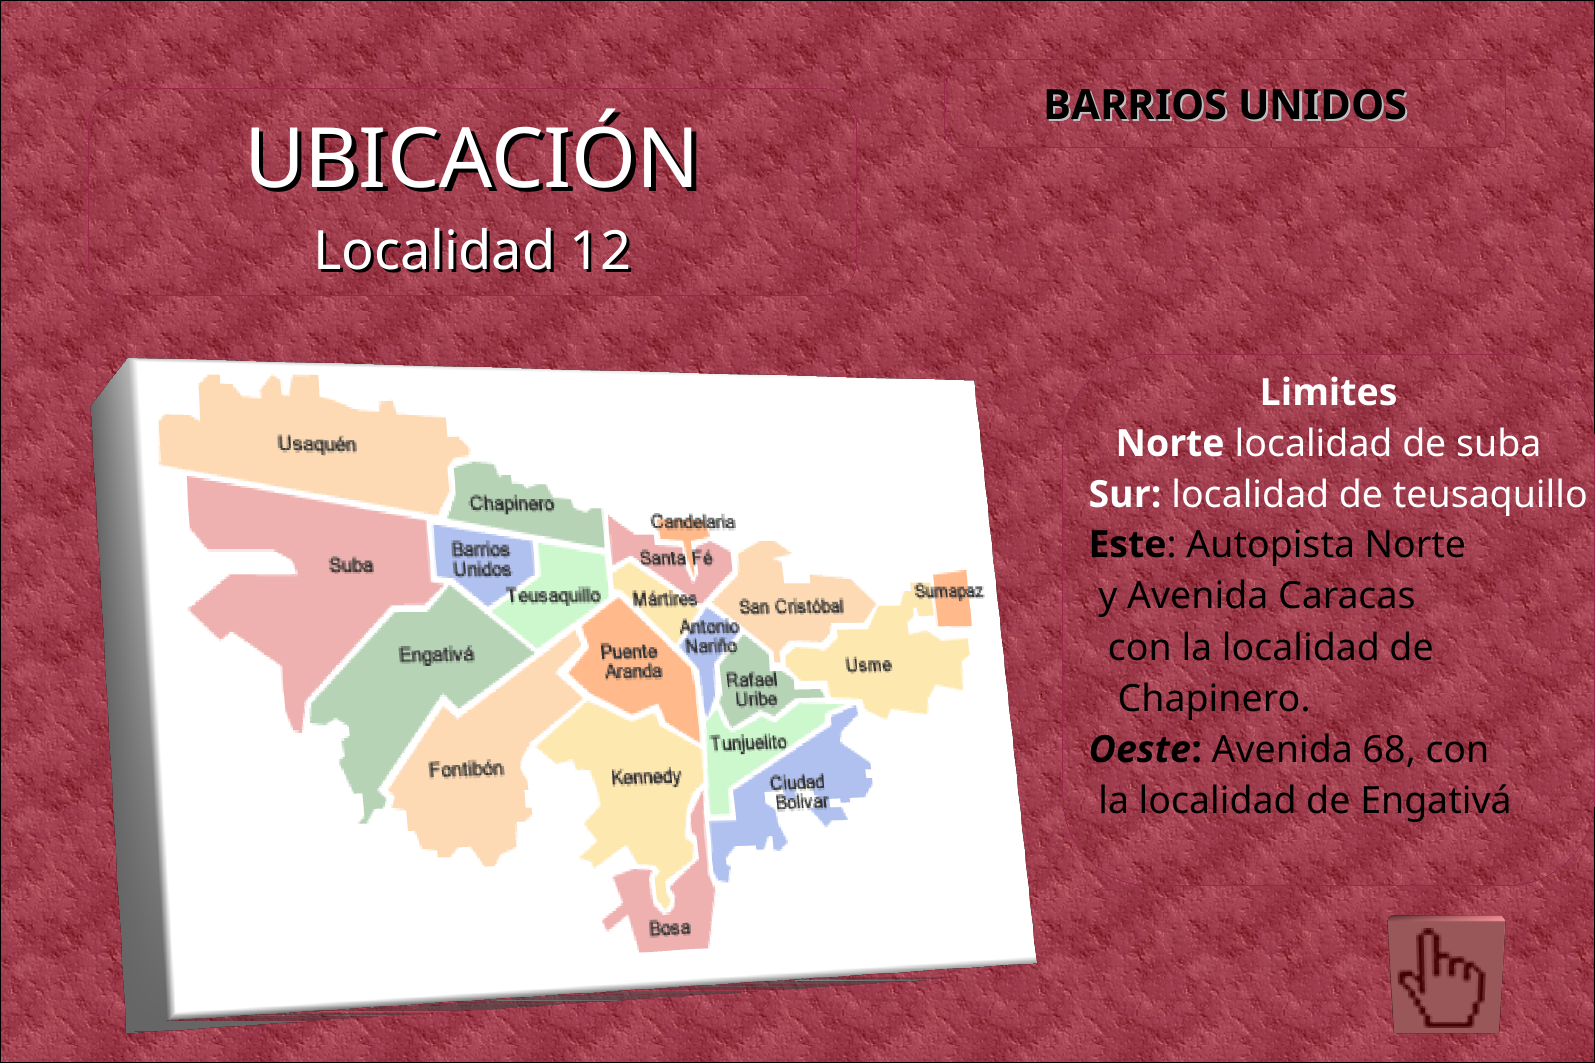

BARRIOS UNIDOS
UBICACIÓN
Localidad 12
Limites
Norte localidad de suba
 Sur: localidad de teusaquillo
 Este: Autopista Norte
 y Avenida Caracas
 con la localidad de
 Chapinero.
 Oeste: Avenida 68, con
 la localidad de Engativá